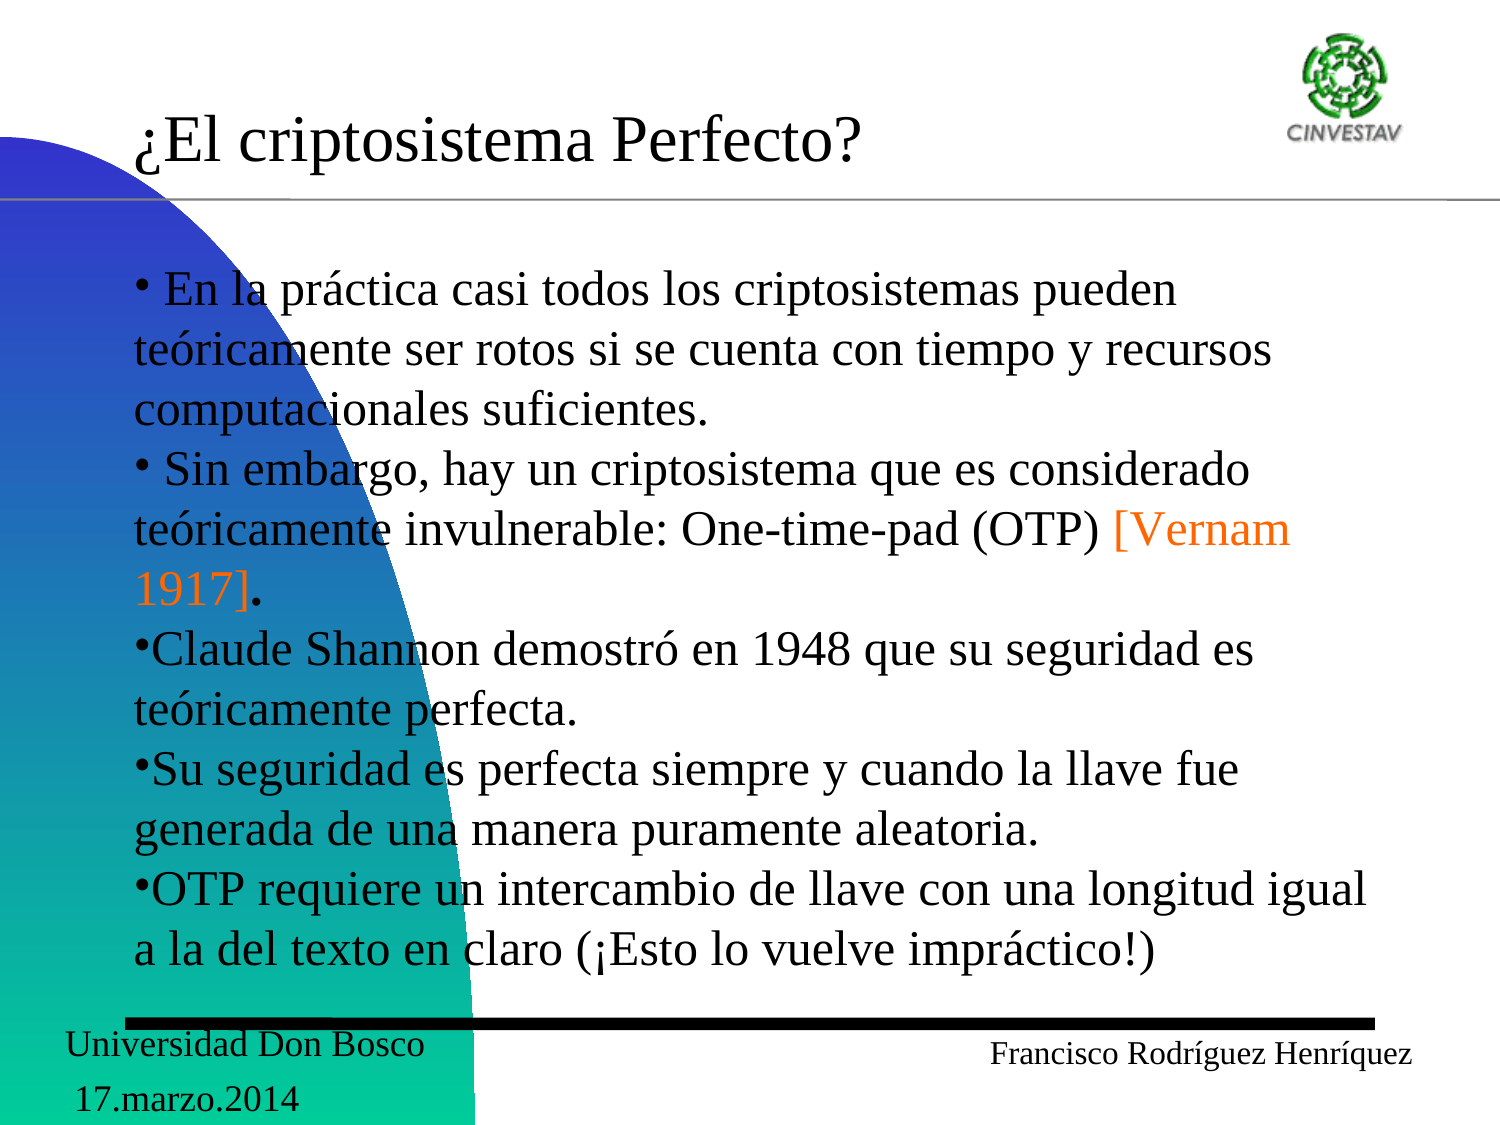

¿El criptosistema Perfecto?
 En la práctica casi todos los criptosistemas pueden teóricamente ser rotos si se cuenta con tiempo y recursos computacionales suficientes.
 Sin embargo, hay un criptosistema que es considerado teóricamente invulnerable: One-time-pad (OTP) [Vernam 1917].
Claude Shannon demostró en 1948 que su seguridad es teóricamente perfecta.
Su seguridad es perfecta siempre y cuando la llave fue generada de una manera puramente aleatoria.
OTP requiere un intercambio de llave con una longitud igual a la del texto en claro (¡Esto lo vuelve impráctico!)